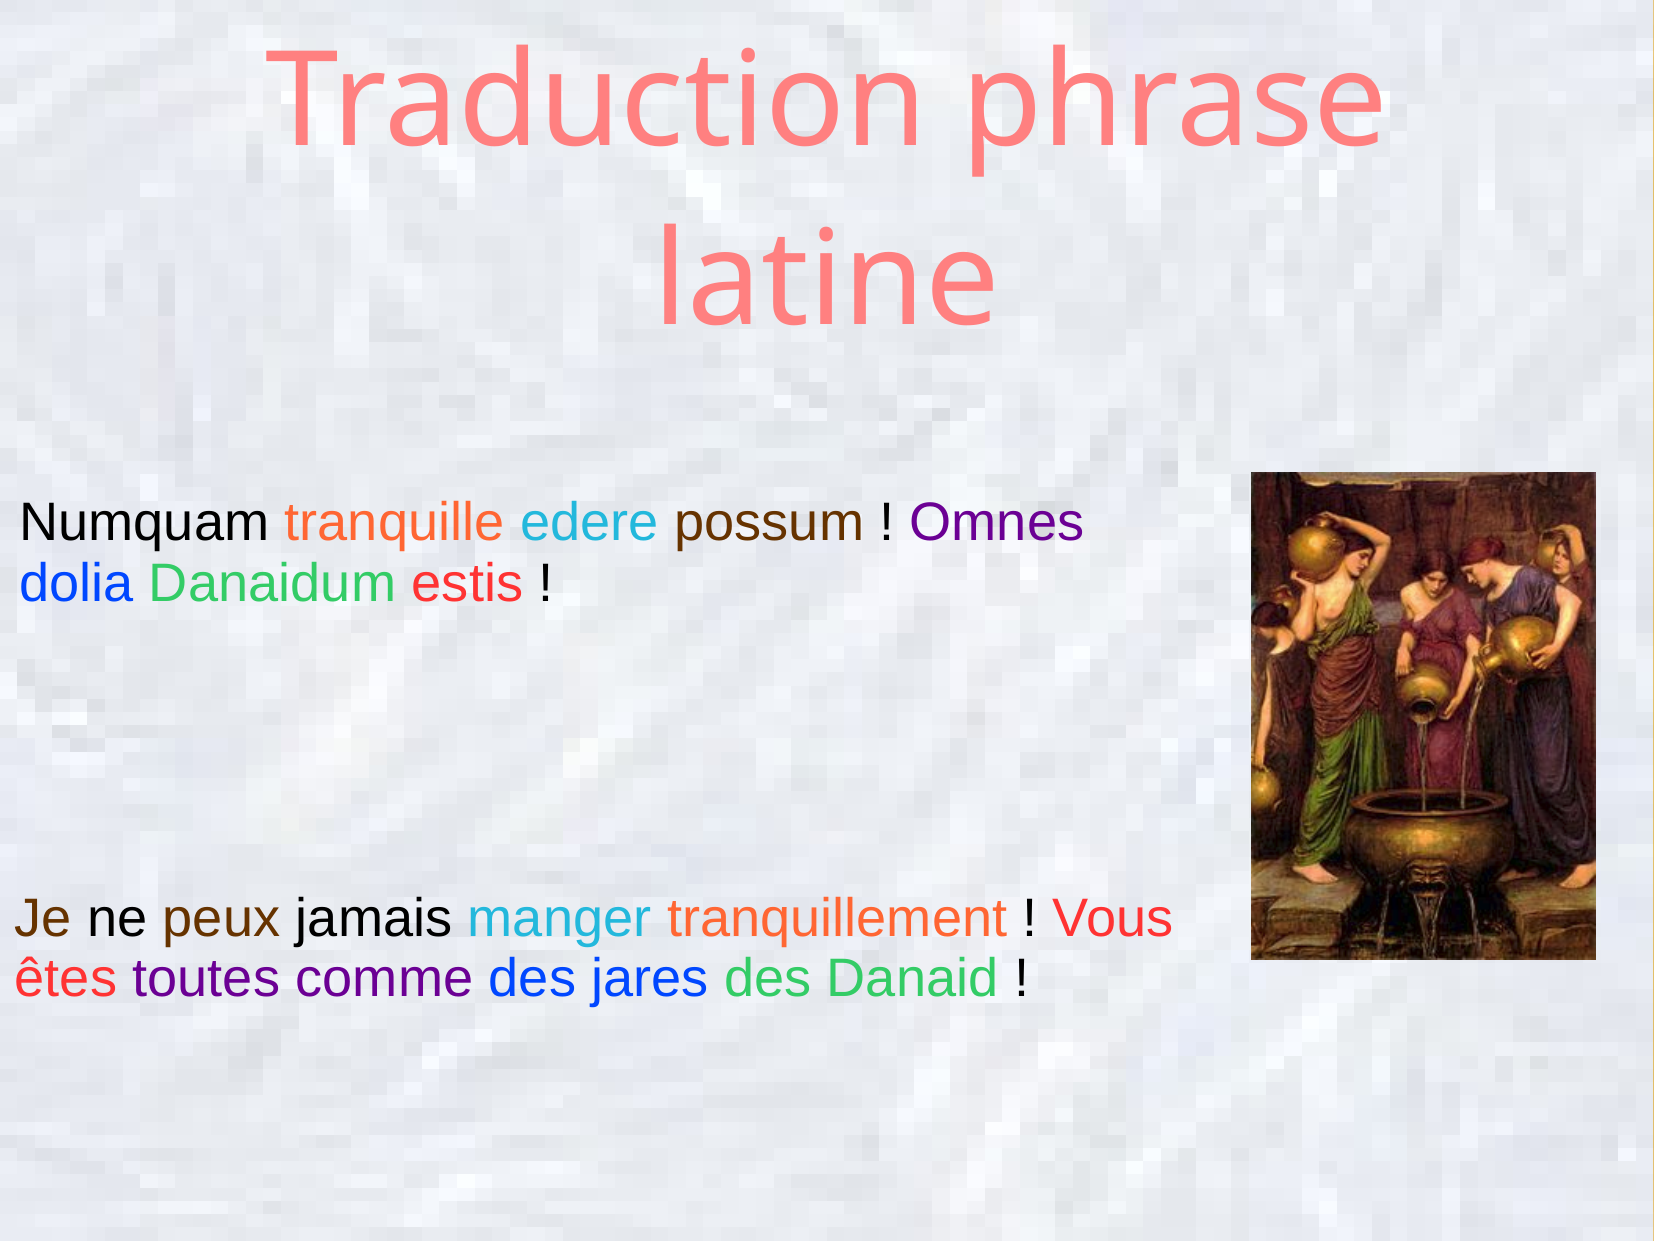

# Traduction phrase latine
Numquam tranquille edere possum ! Omnes dolia Danaidum estis !
Je ne peux jamais manger tranquillement ! Vous êtes toutes comme des jares des Danaid !